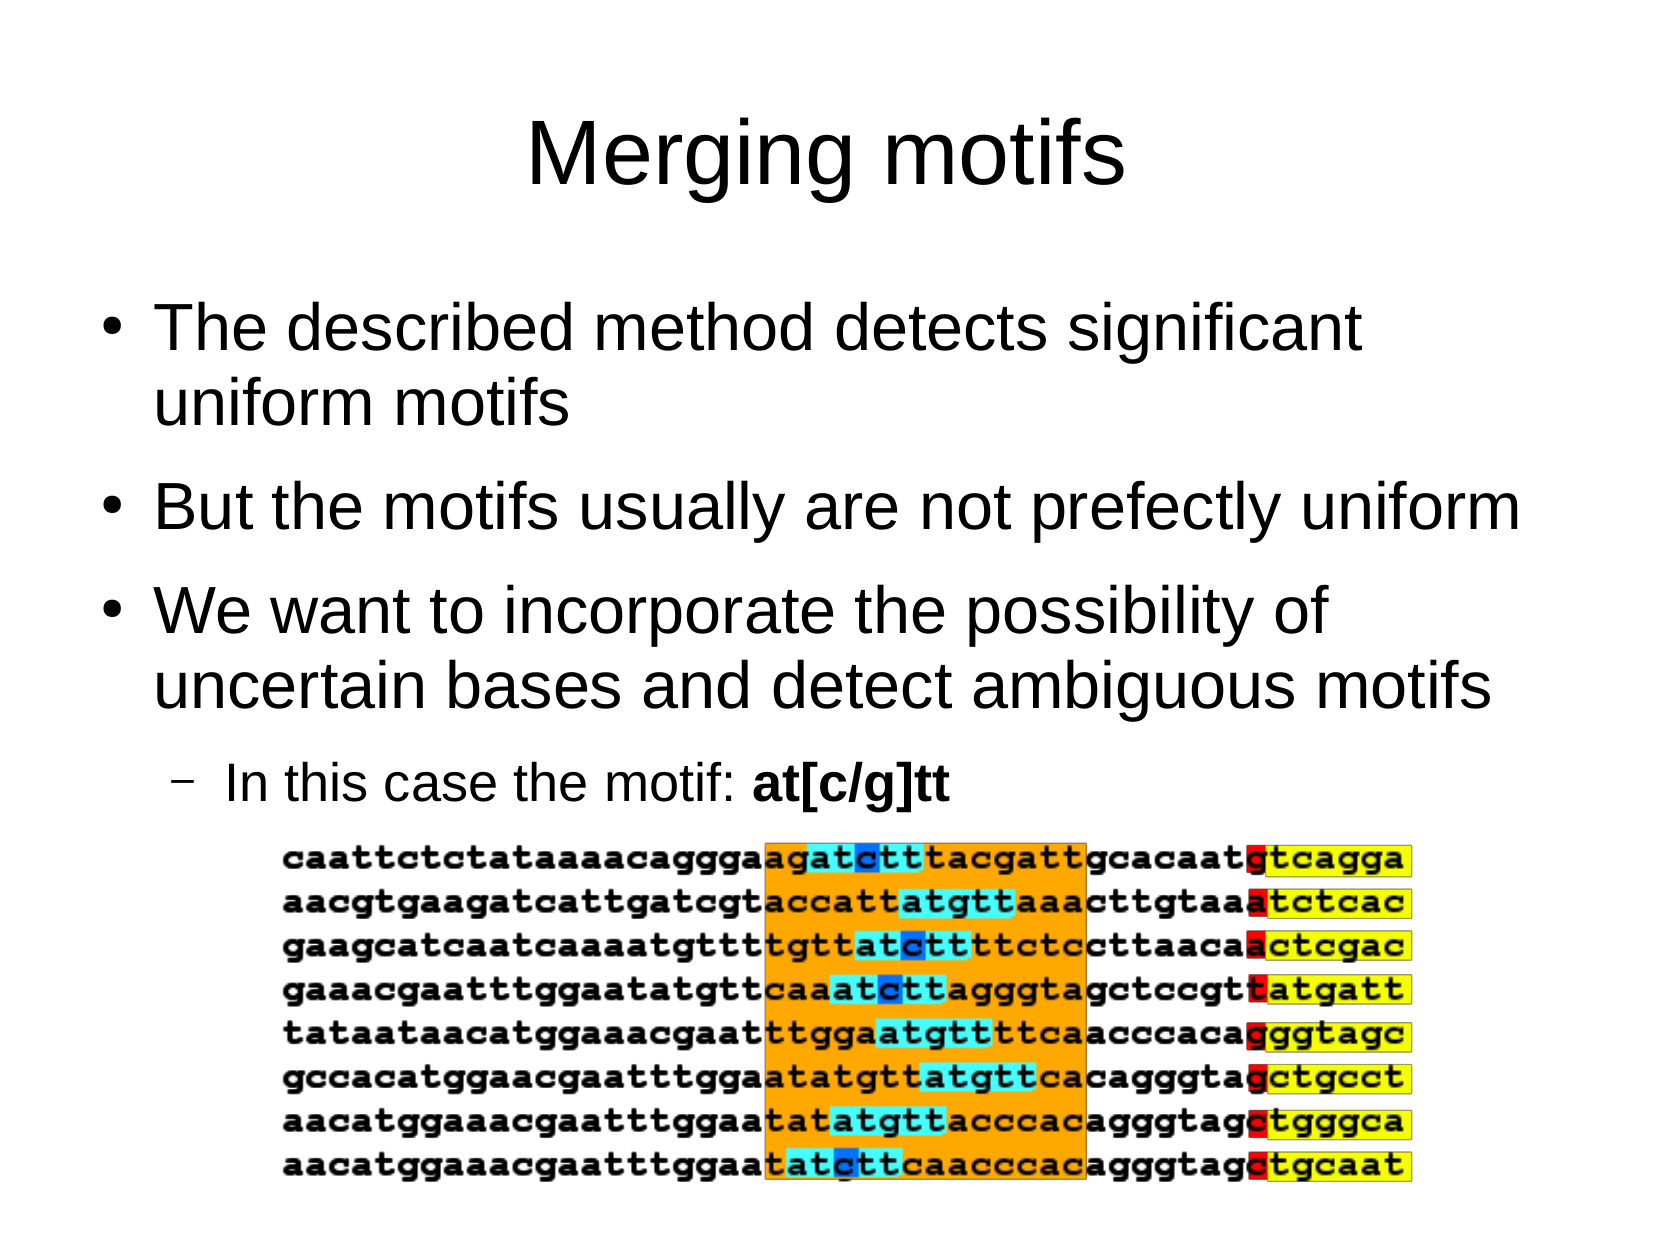

# Merging motifs
The described method detects significant uniform motifs
But the motifs usually are not prefectly uniform
We want to incorporate the possibility of uncertain bases and detect ambiguous motifs
In this case the motif: at[c/g]tt